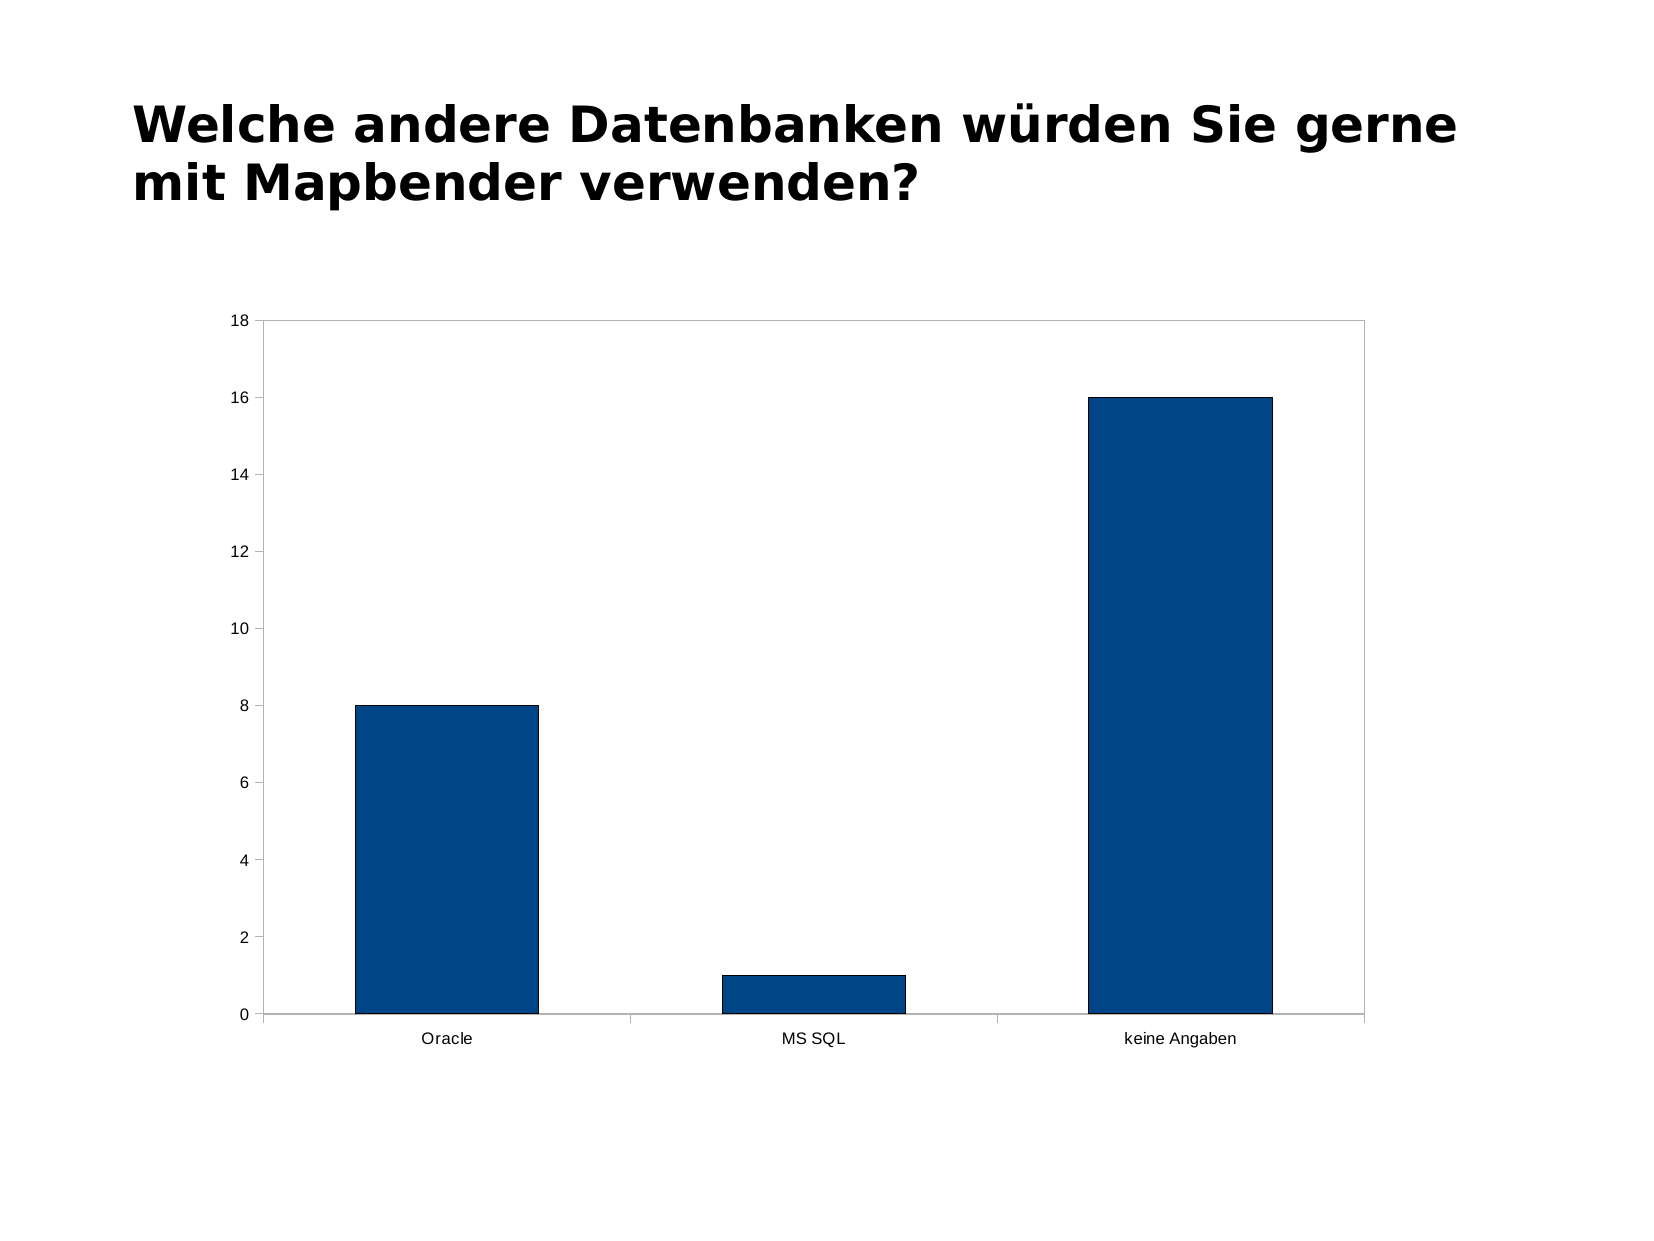

Welche andere Datenbanken würden Sie gerne mit Mapbender verwenden?
### Chart
| Category | Zeile 24 |
|---|---|
| Oracle | 8.0 |
| MS SQL | 1.0 |
| keine Angaben | 16.0 |